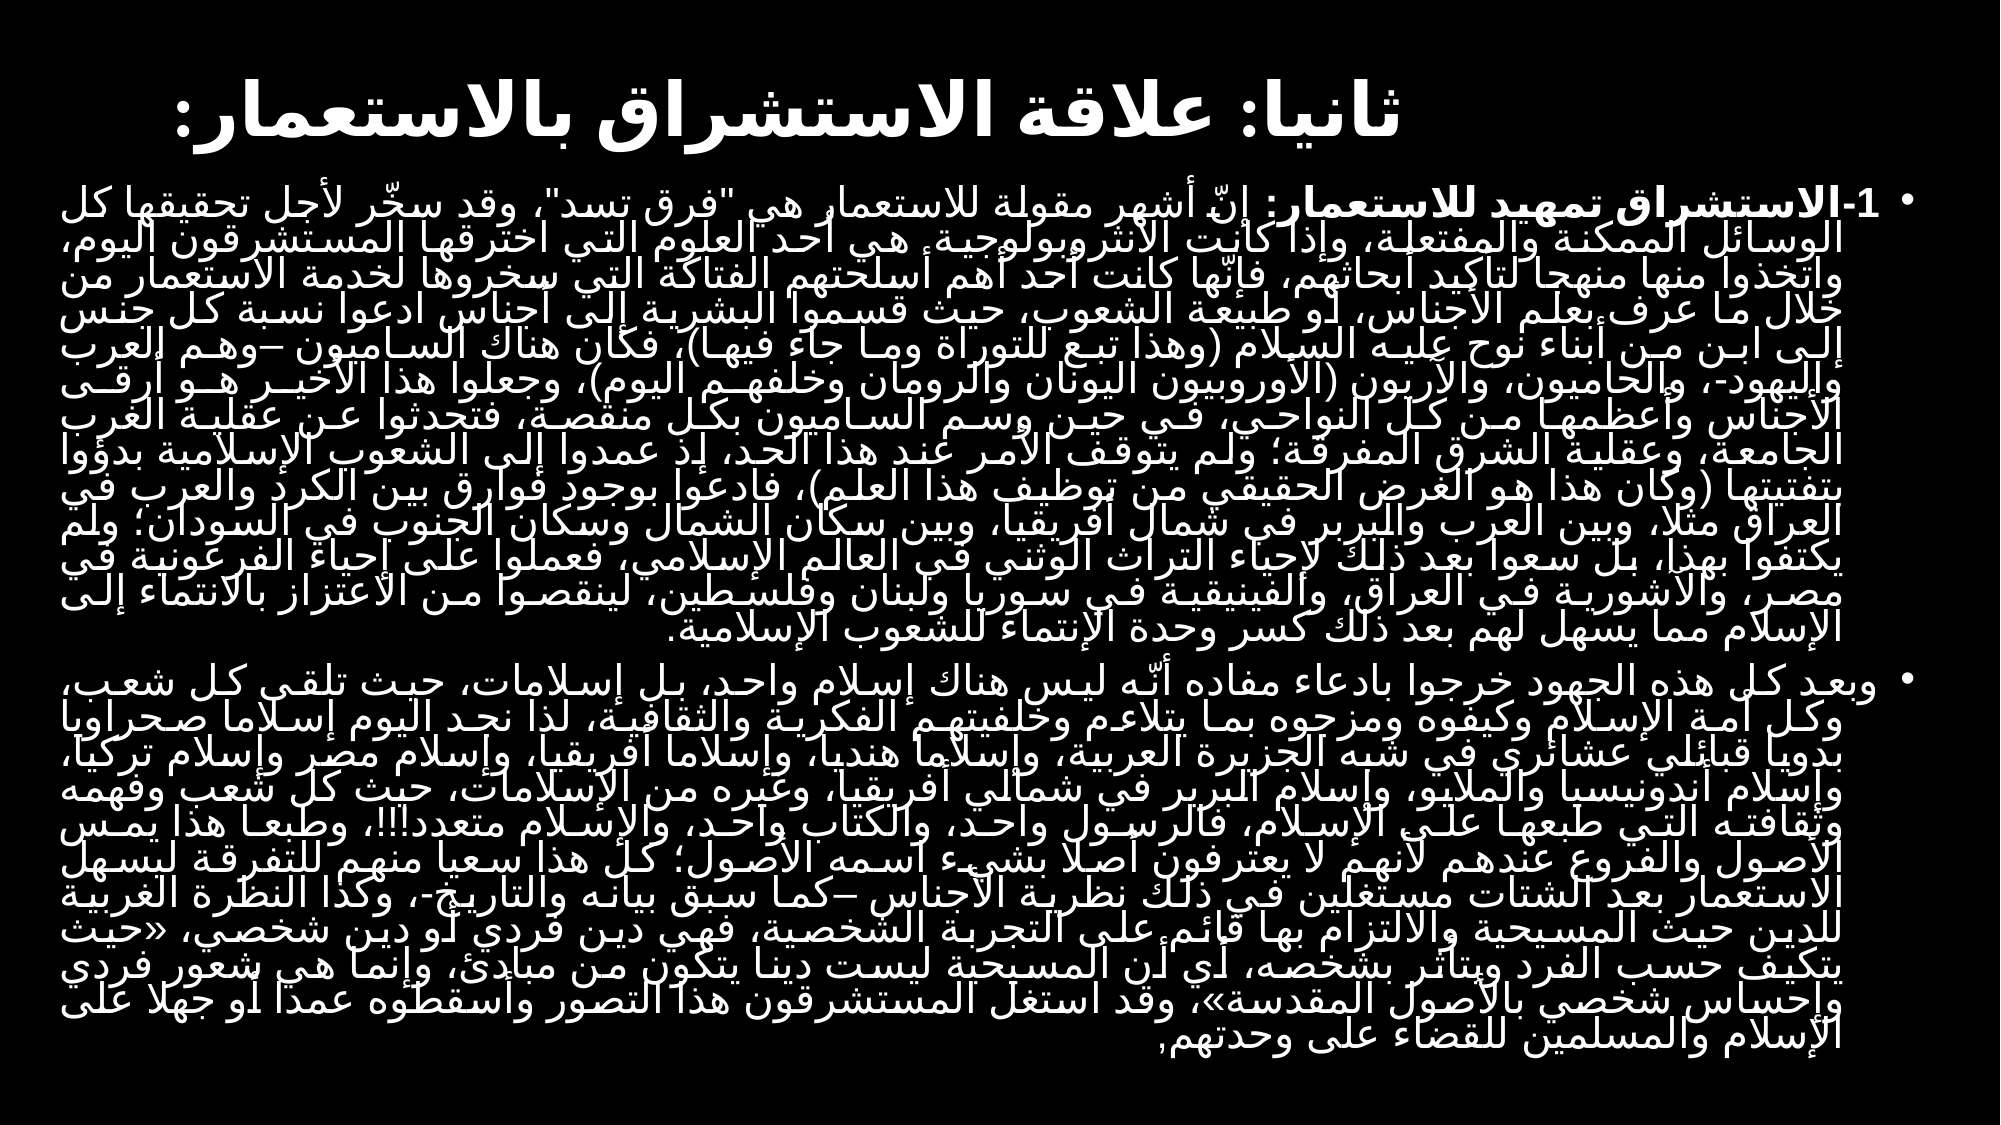

# ثانيا: علاقة الاستشراق بالاستعمار:
1-الاستشراق تمهيد للاستعمار: إنّ أشهر مقولة للاستعمار هي "فرق تسد"، وقد سخّر لأجل تحقيقها كل الوسائل الممكنة والمفتعلة، وإذا كانت الأنثروبولوجية هي أحد العلوم التي اخترقها المستشرقون اليوم، واتخذوا منها منهجا لتأكيد أبحاثهم، فإنّها كانت أحد أهم أسلحتهم الفتاكة التي سخروها لخدمة الاستعمار من خلال ما عرف بعلم الأجناس، أو طبيعة الشعوب، حيث قسموا البشرية إلى أجناس ادعوا نسبة كل جنس إلى ابن من أبناء نوح عليه السلام (وهذا تبع للتوراة وما جاء فيها)، فكان هناك الساميون –وهم العرب واليهود-، والحاميون، والآريون (الأوروبيون اليونان والرومان وخلفهم اليوم)، وجعلوا هذا الأخير هو أرقى الأجناس وأعظمها من كل النواحي، في حين وسم الساميون بكل منقصة، فتحدثوا عن عقلية الغرب الجامعة، وعقلية الشرق المفرقة؛ ولم يتوقف الأمر عند هذا الحد، إذ عمدوا إلى الشعوب الإسلامية بدؤوا بتفتيتها (وكان هذا هو الغرض الحقيقي من توظيف هذا العلم)، فادعوا بوجود فوارق بين الكرد والعرب في العراق مثلا، وبين العرب والبربر في شمال أفريقيا، وبين سكان الشمال وسكان الجنوب في السودان؛ ولم يكتفوا بهذا، بل سعوا بعد ذلك لإحياء التراث الوثني في العالم الإسلامي، فعملوا على إحياء الفرعونية في مصر، والآشورية في العراق، والفينيقية في سوريا ولبنان وفلسطين، لينقصوا من الاعتزاز بالانتماء إلى الإسلام مما يسهل لهم بعد ذلك كسر وحدة الإنتماء للشعوب الإسلامية.
وبعد كل هذه الجهود خرجوا بادعاء مفاده أنّه ليس هناك إسلام واحد، بل إسلامات، حيث تلقى كل شعب، وكل أمة الإسلام وكيفوه ومزجوه بما يتلاءم وخلفيتهم الفكرية والثقافية، لذا نجد اليوم إسلاما صحراويا بدويا قبائلي عشائري في شبه الجزيرة العربية، وإسلاما هنديا، وإسلاما أفريقيا، وإسلام مصر وإسلام تركيا، وإسلام أندونيسيا والملايو، وإسلام البربر في شمالي أفريقيا، وغيره من الإسلامات، حيث كل شعب وفهمه وثقافته التي طبعها على الإسلام، فالرسول واحد، والكتاب واحد، والإسلام متعدد!!!، وطبعا هذا يمس الأصول والفروع عندهم لأنهم لا يعترفون أصلا بشيء اسمه الأصول؛ كل هذا سعيا منهم للتفرقة ليسهل الاستعمار بعد الشتات مستغلين في ذلك نظرية الأجناس –كما سبق بيانه والتاريخ-، وكذا النظرة الغربية للدين حيث المسيحية والالتزام بها قائم على التجربة الشخصية، فهي دين فردي أو دين شخصي، «حيث يتكيف حسب الفرد ويتأثر بشخصه، أي أن المسيحية ليست دينا يتكون من مبادئ، وإنما هي شعور فردي وإحساس شخصي بالأصول المقدسة»، وقد استغل المستشرقون هذا التصور وأسقطوه عمدا أو جهلا على الإسلام والمسلمين للقضاء على وحدتهم,